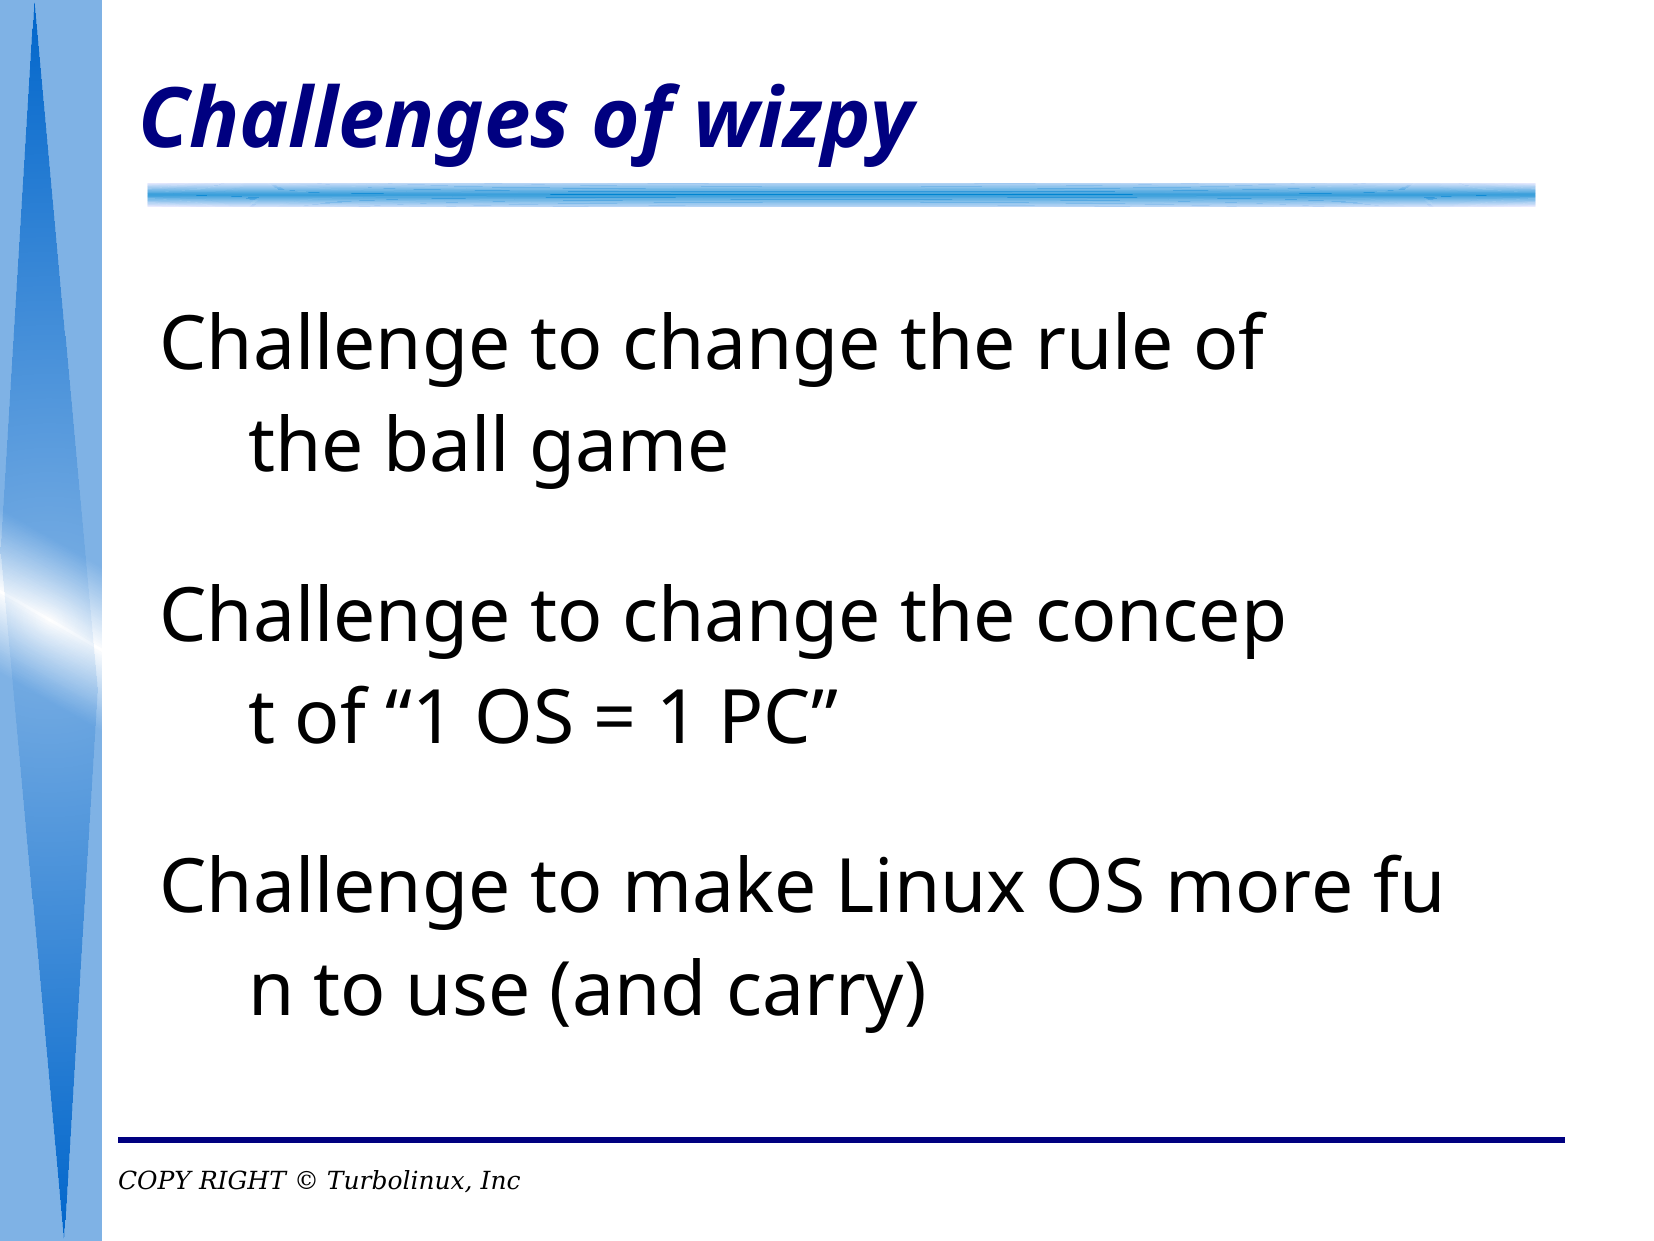

# Challenges of wizpy
Challenge to change the rule of the ball game
Challenge to change the concept of “1 OS = 1 PC”
Challenge to make Linux OS more fun to use (and carry)